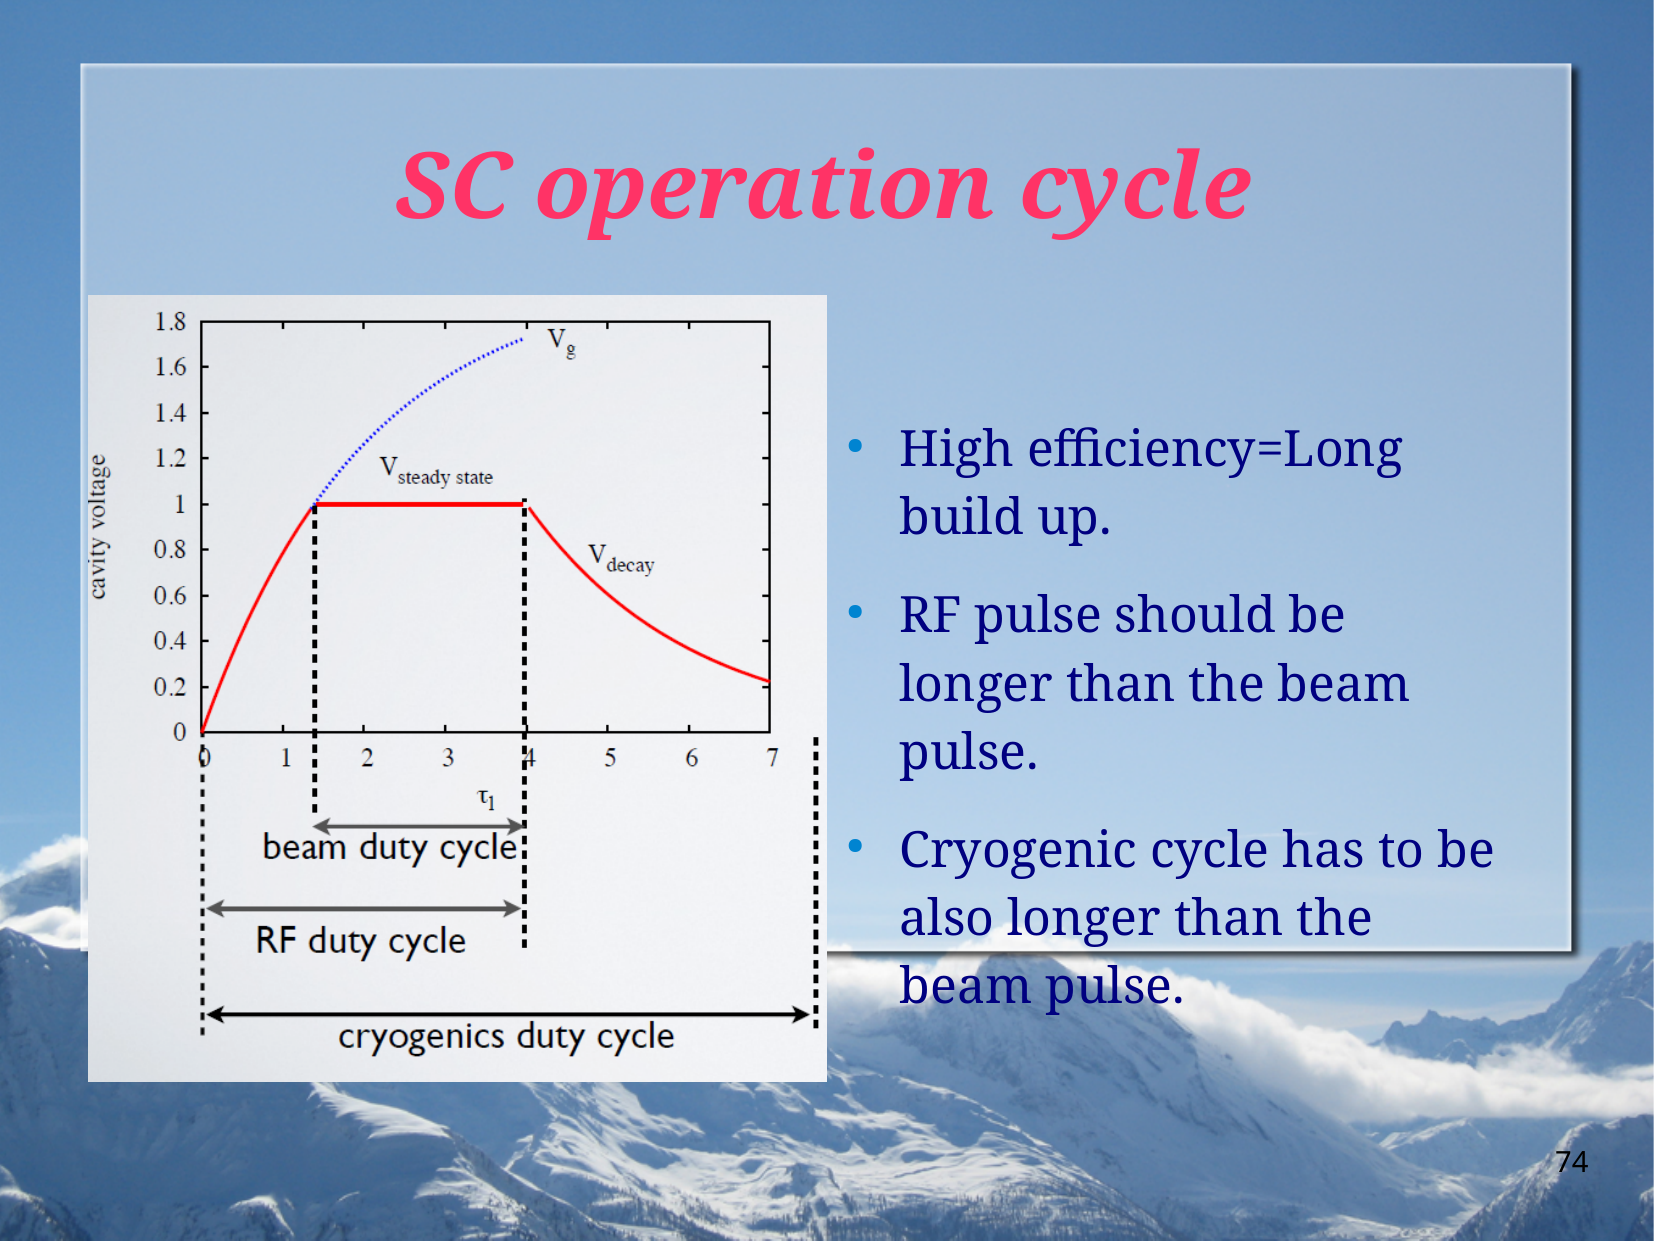

# SC operation cycle
High efficiency=Long build up.
RF pulse should be longer than the beam pulse.
Cryogenic cycle has to be also longer than the beam pulse.
74